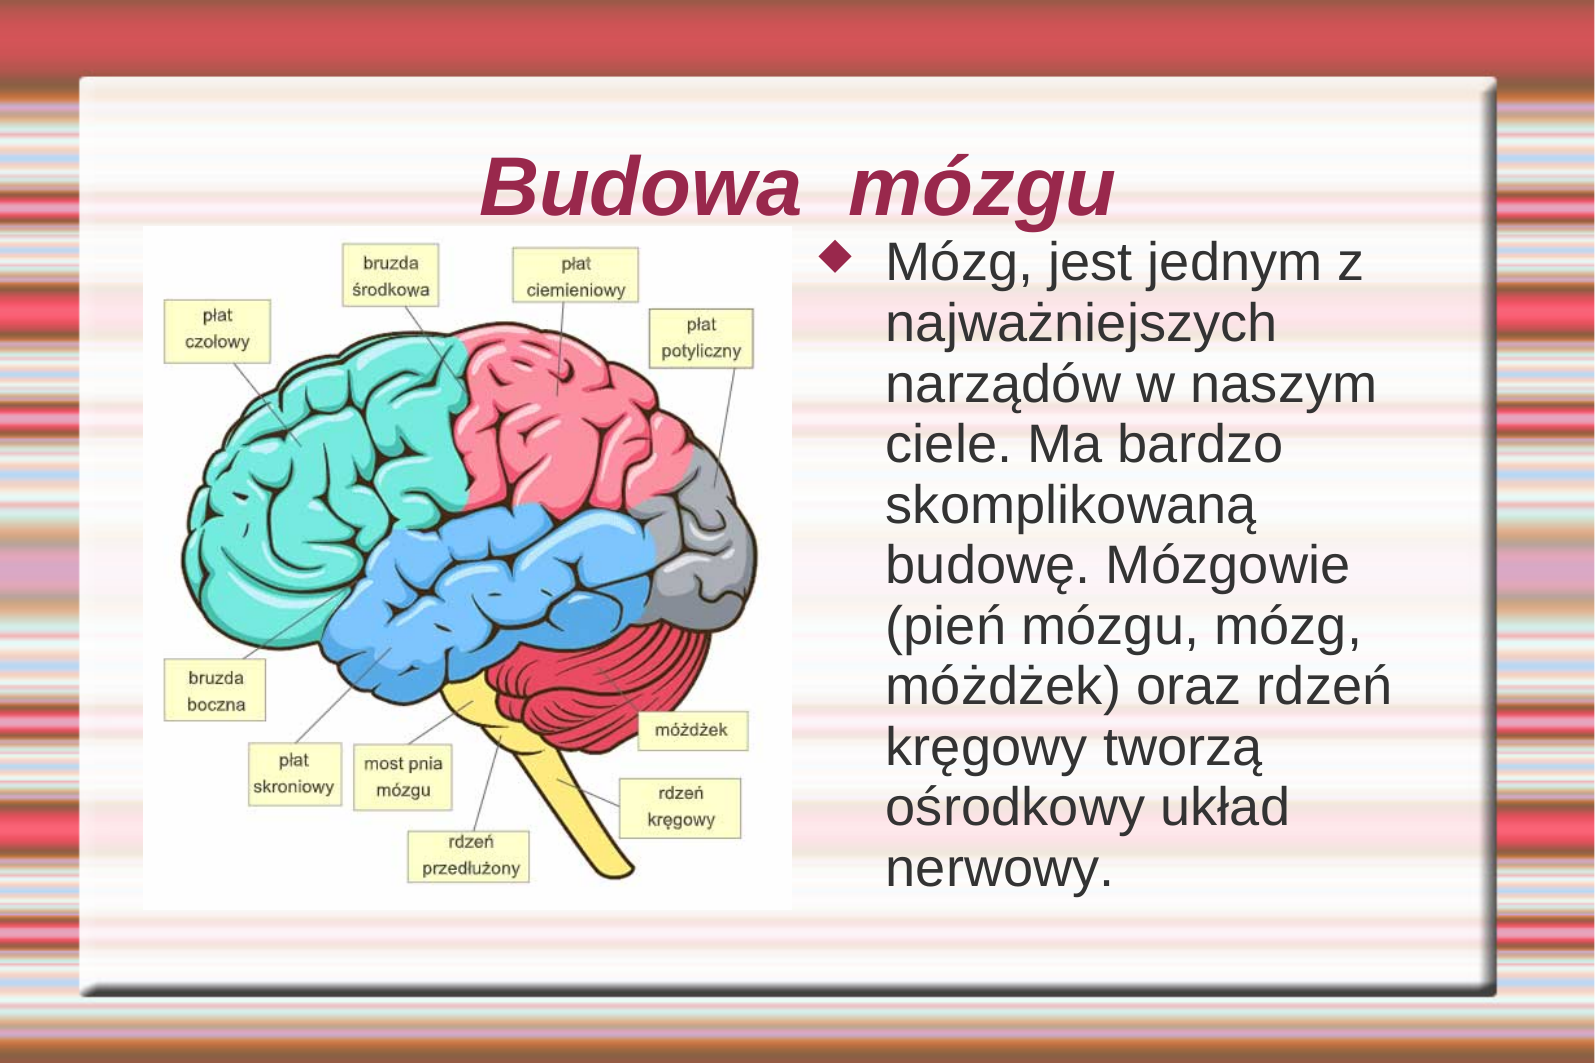

# Budowa mózgu
Mózg, jest jednym z najważniejszych narządów w naszym ciele. Ma bardzo skomplikowaną budowę. Mózgowie (pień mózgu, mózg, móżdżek) oraz rdzeń kręgowy tworzą ośrodkowy układ nerwowy.